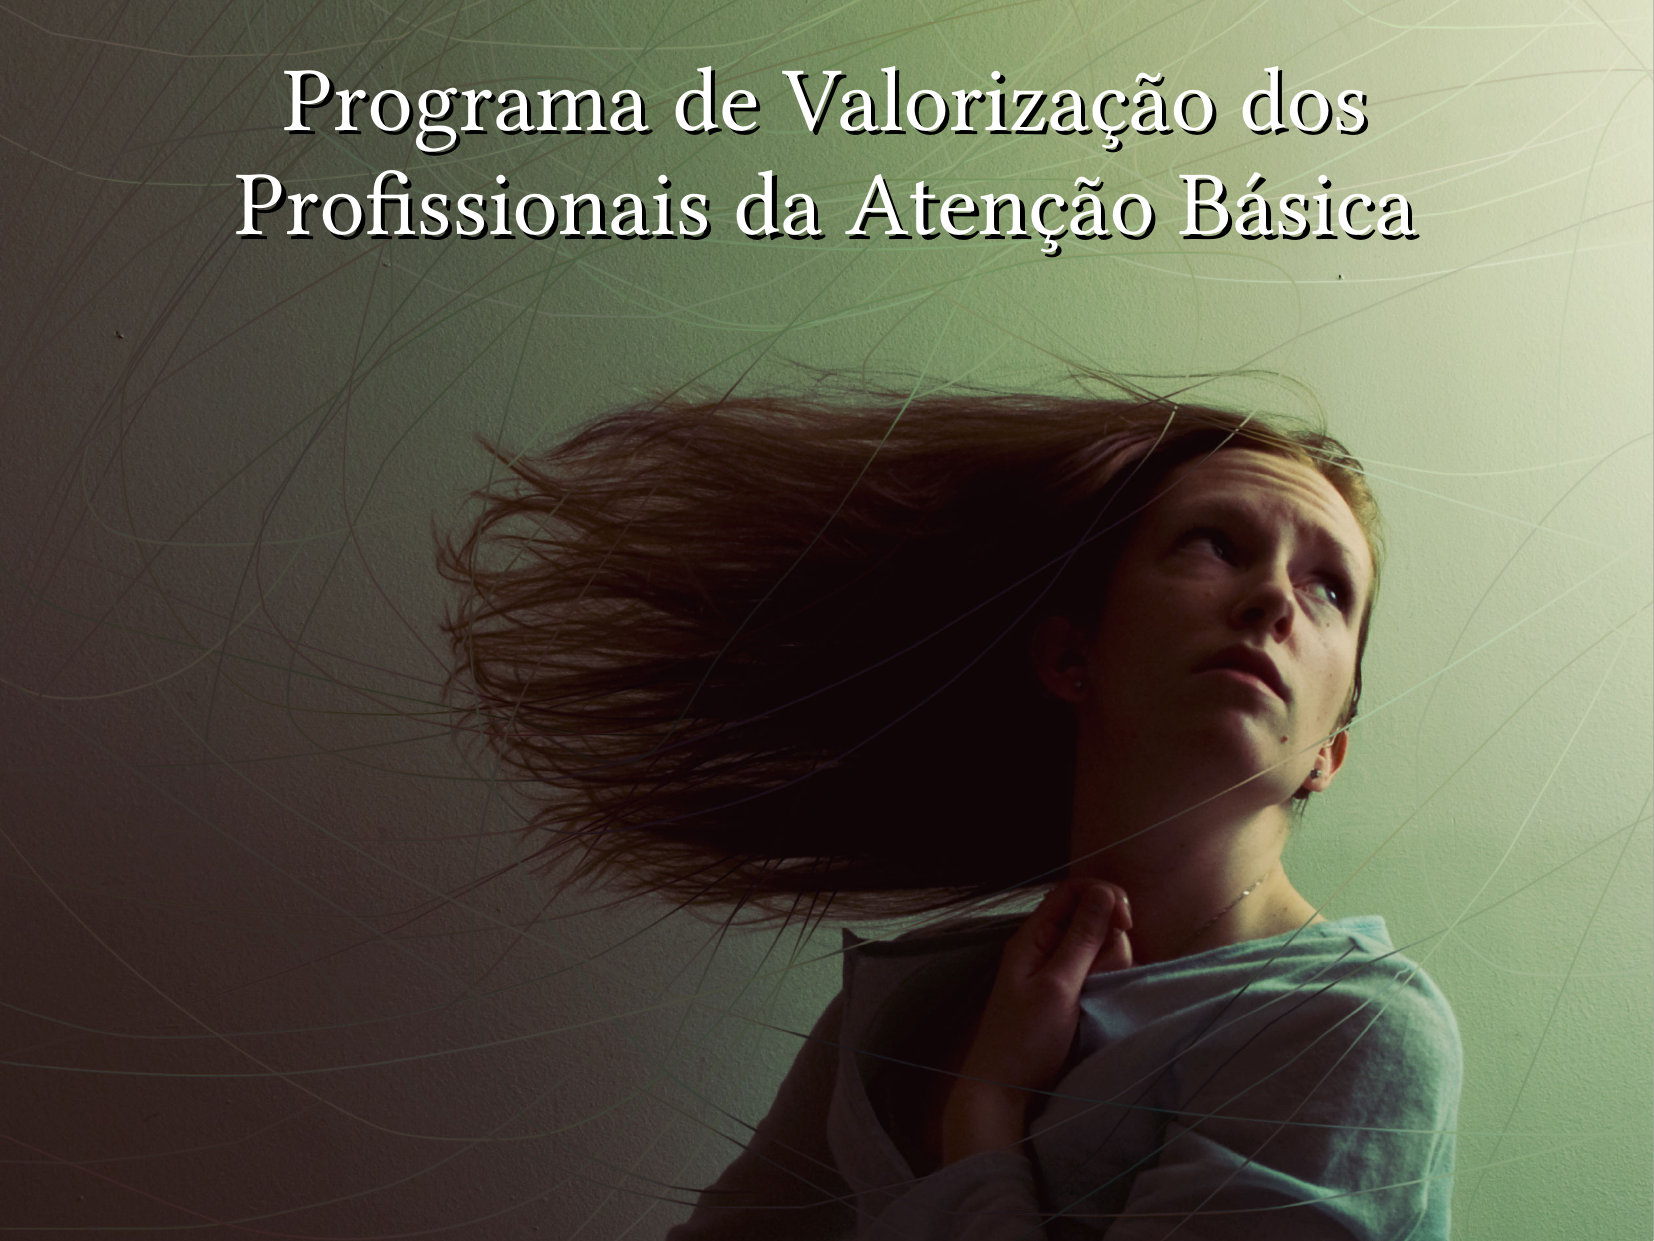

# Programa de Valorização dos Profissionais da Atenção Básica